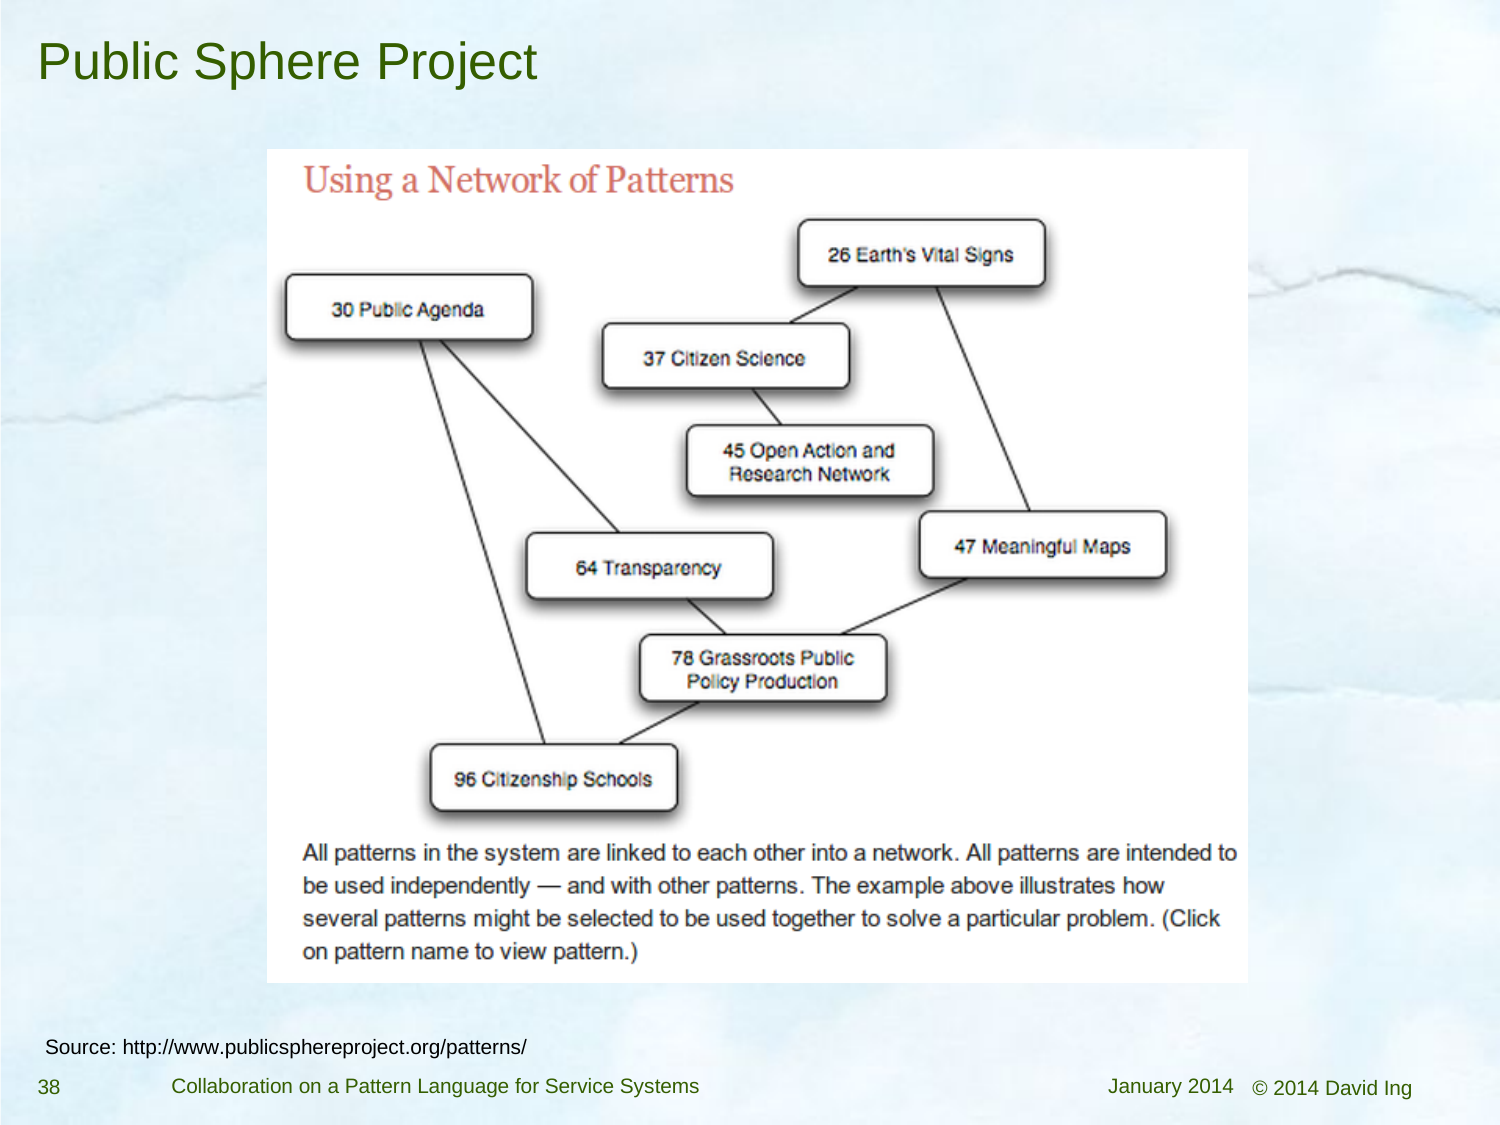

# Public Sphere Project
Source: http://www.publicsphereproject.org/patterns/
Collaboration on a Pattern Language for Service Systems
January 2014
38